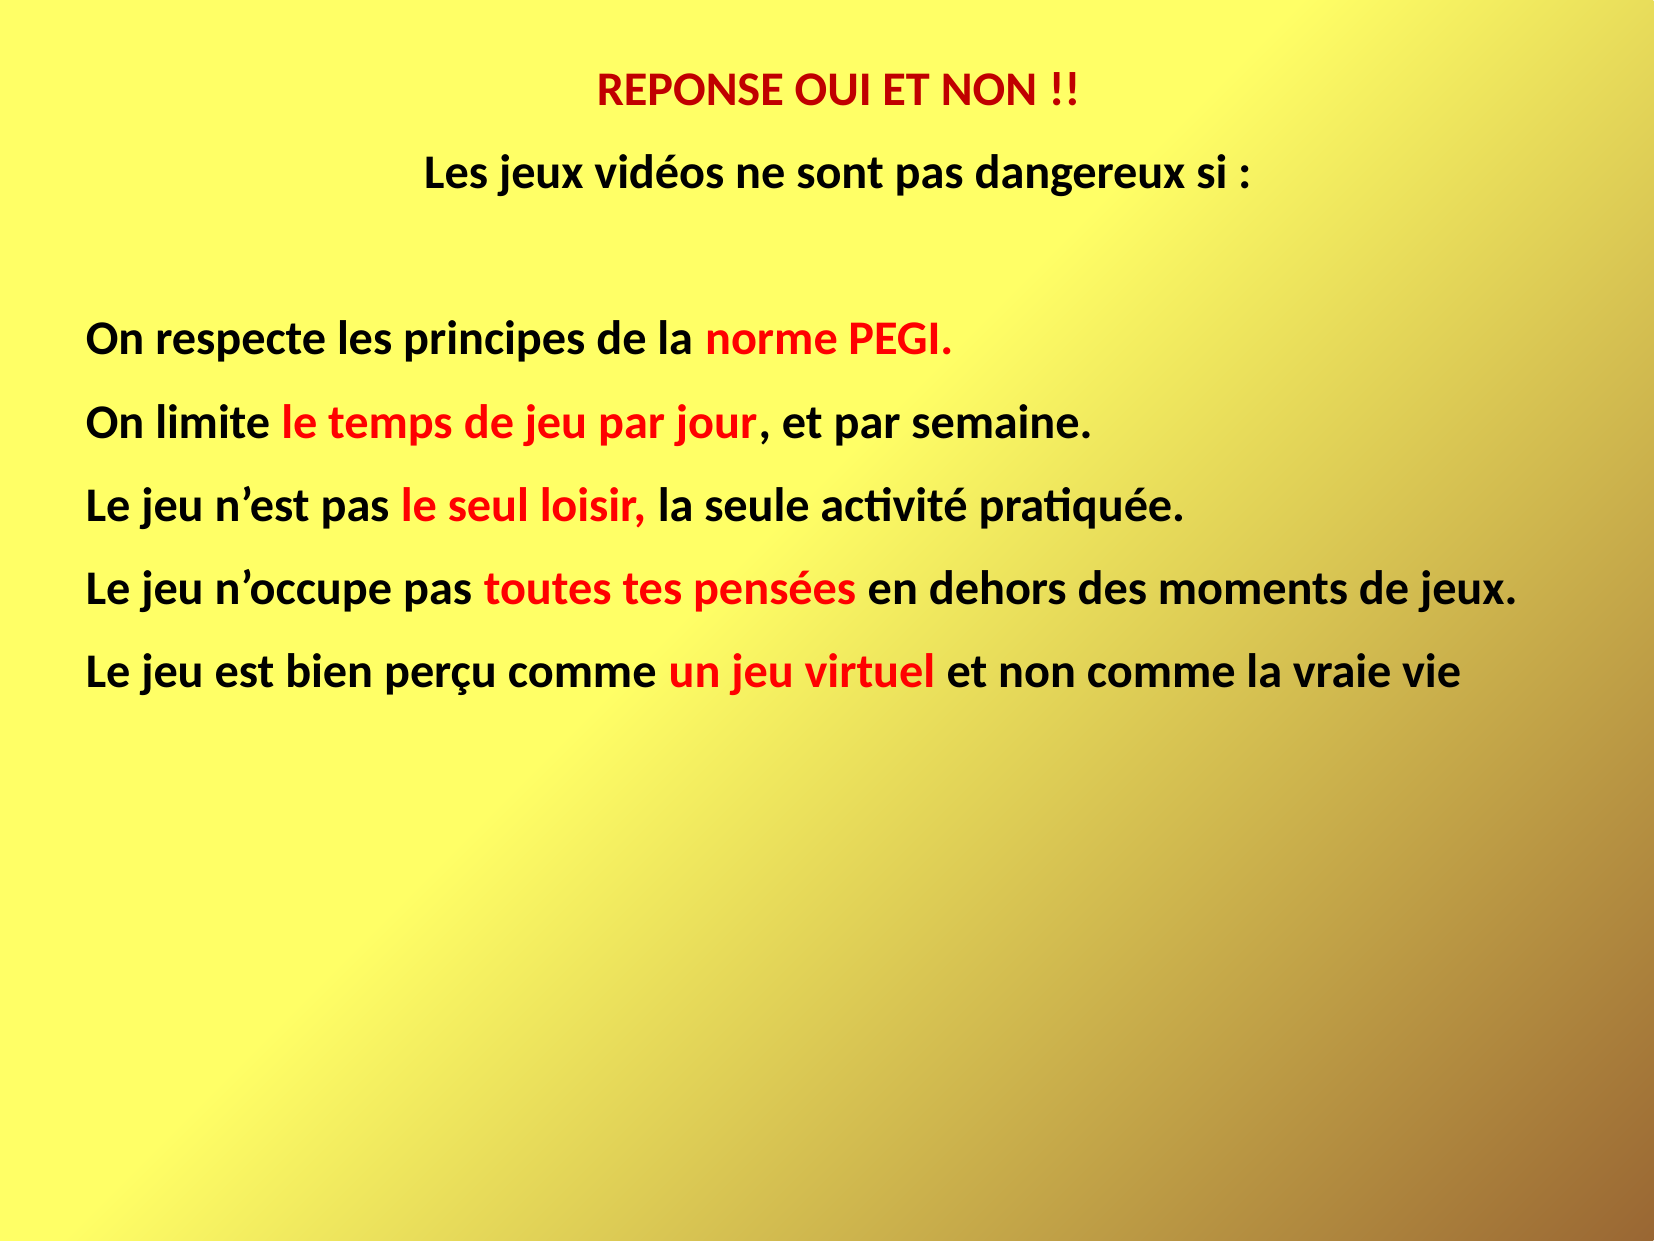

REPONSE OUI ET NON !!
Les jeux vidéos ne sont pas dangereux si :
On respecte les principes de la norme PEGI.
On limite le temps de jeu par jour, et par semaine.
Le jeu n’est pas le seul loisir, la seule activité pratiquée.
Le jeu n’occupe pas toutes tes pensées en dehors des moments de jeux.
Le jeu est bien perçu comme un jeu virtuel et non comme la vraie vie